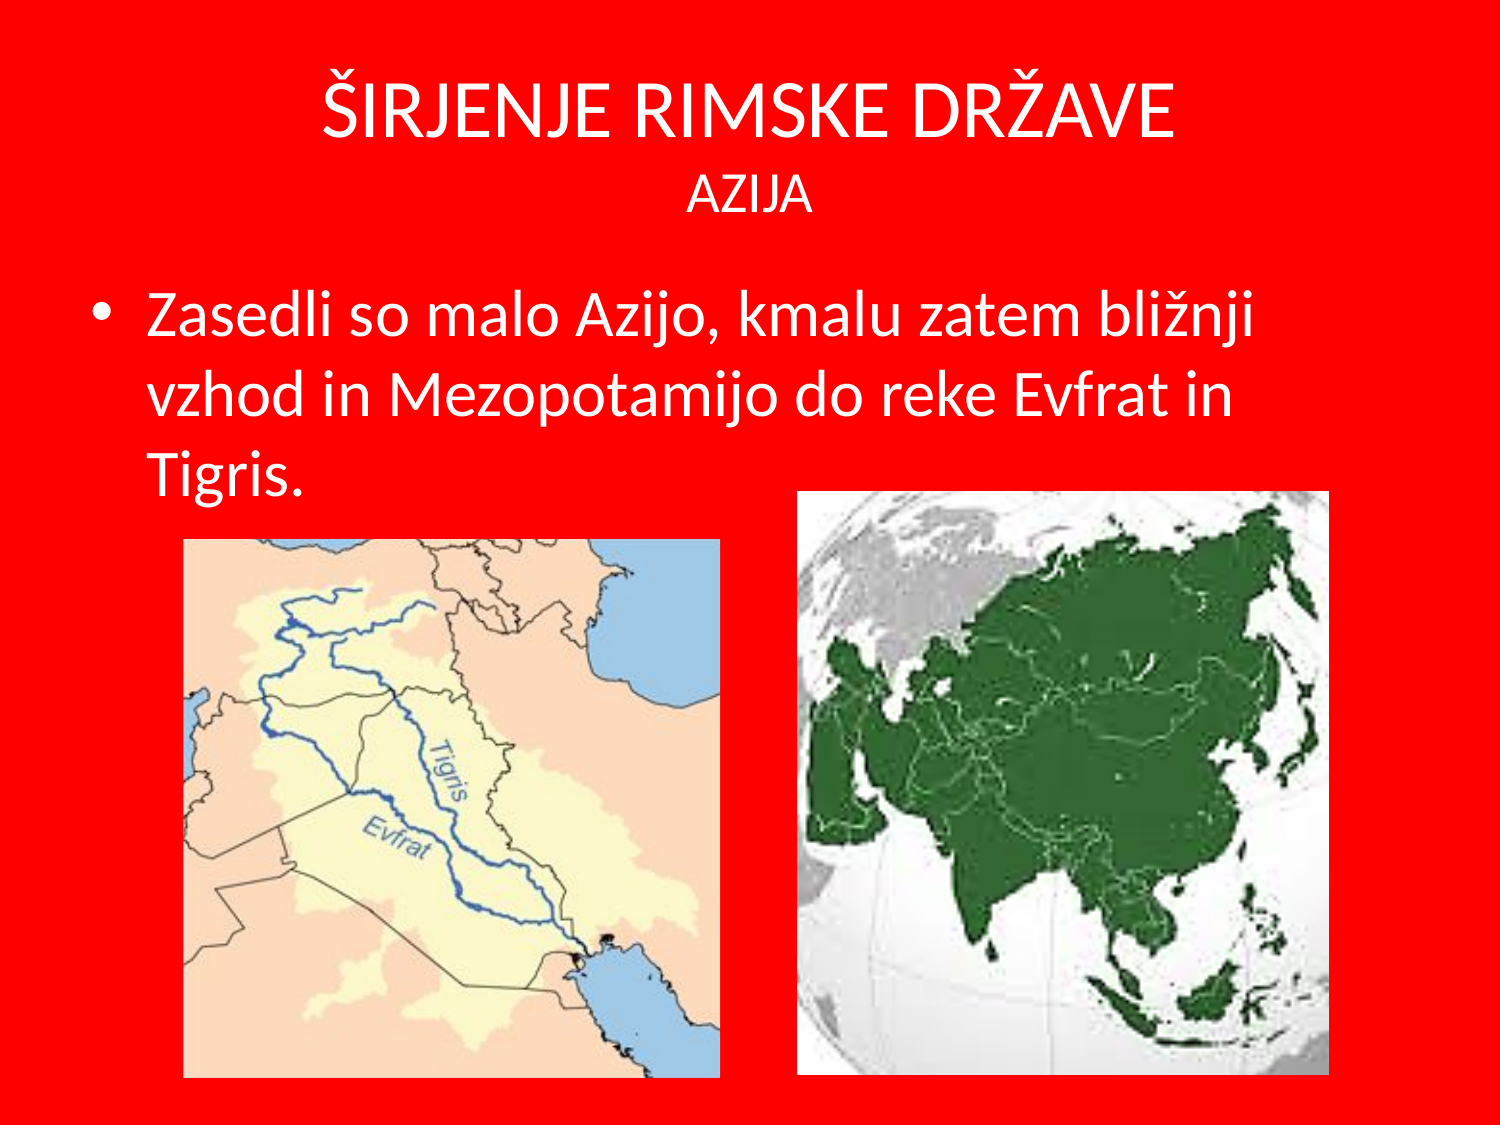

# ŠIRJENJE RIMSKE DRŽAVE AZIJA
Zasedli so malo Azijo, kmalu zatem bližnji vzhod in Mezopotamijo do reke Evfrat in Tigris.